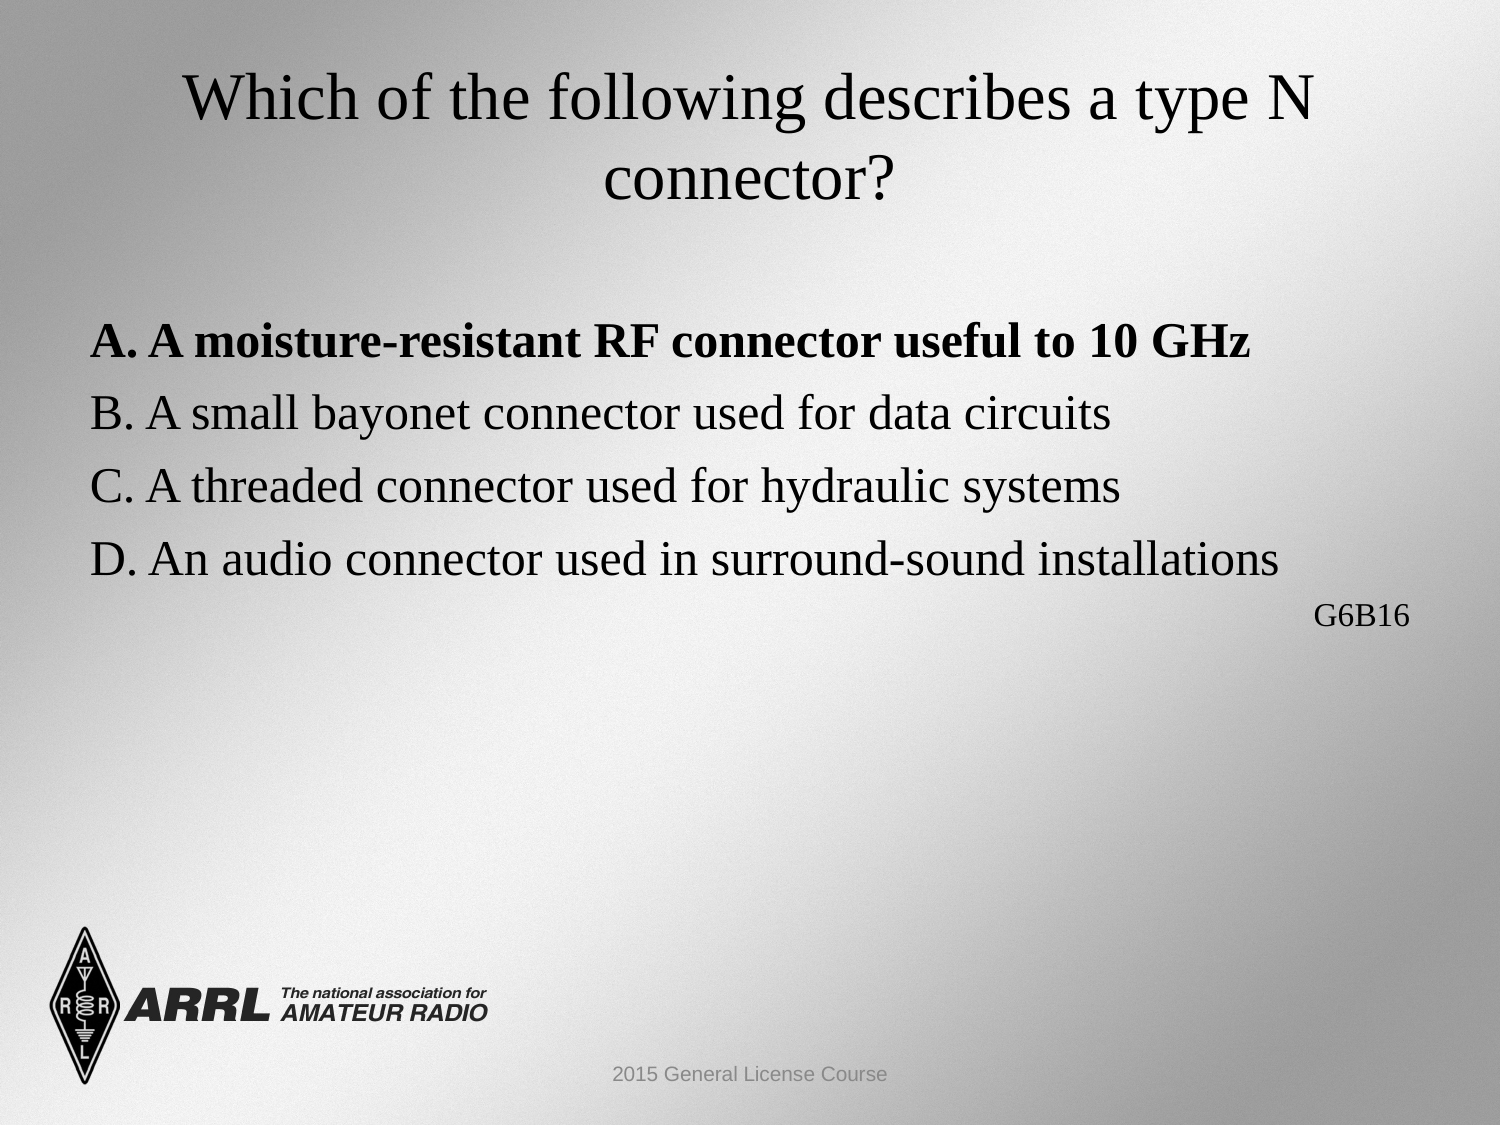

# Which of the following describes a type N connector?
A. A moisture-resistant RF connector useful to 10 GHz
B. A small bayonet connector used for data circuits
C. A threaded connector used for hydraulic systems
D. An audio connector used in surround-sound installations
 G6B16
2015 General License Course